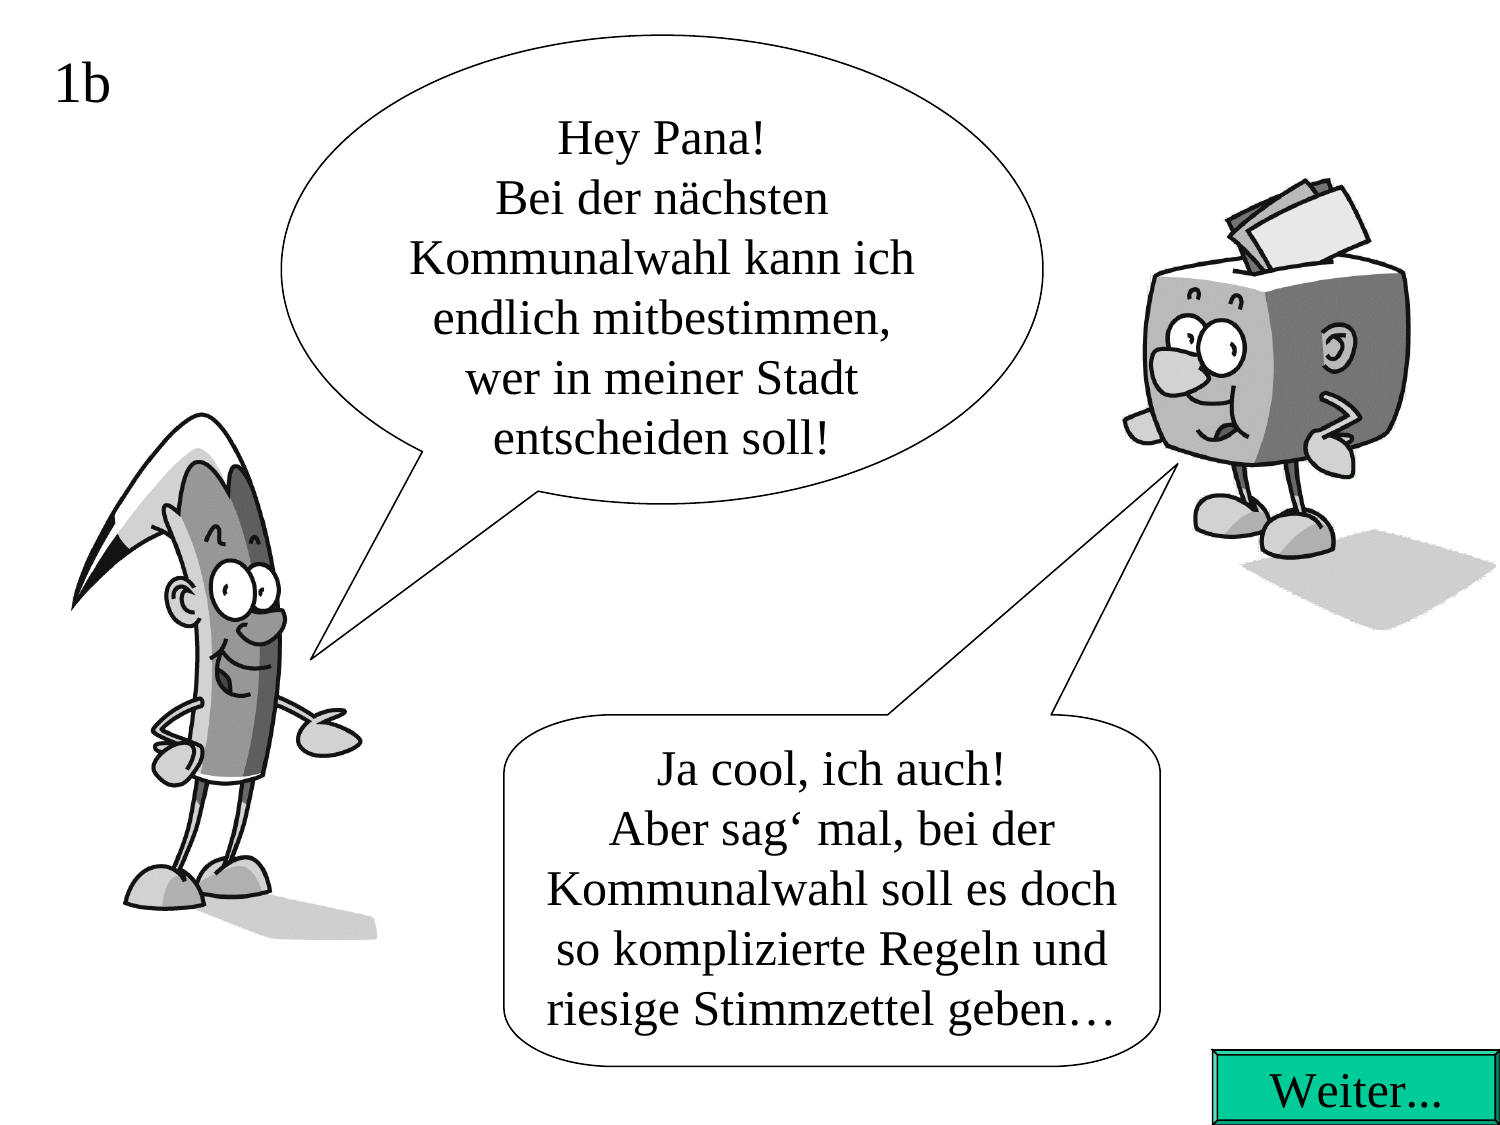

Hey Pana!
Bei der nächsten
Kommunalwahl kann ich
endlich mitbestimmen,
wer in meiner Stadt
entscheiden soll!
1b
Ja cool, ich auch!
Aber sag‘ mal, bei der Kommunalwahl soll es doch so komplizierte Regeln und riesige Stimmzettel geben…
Weiter...